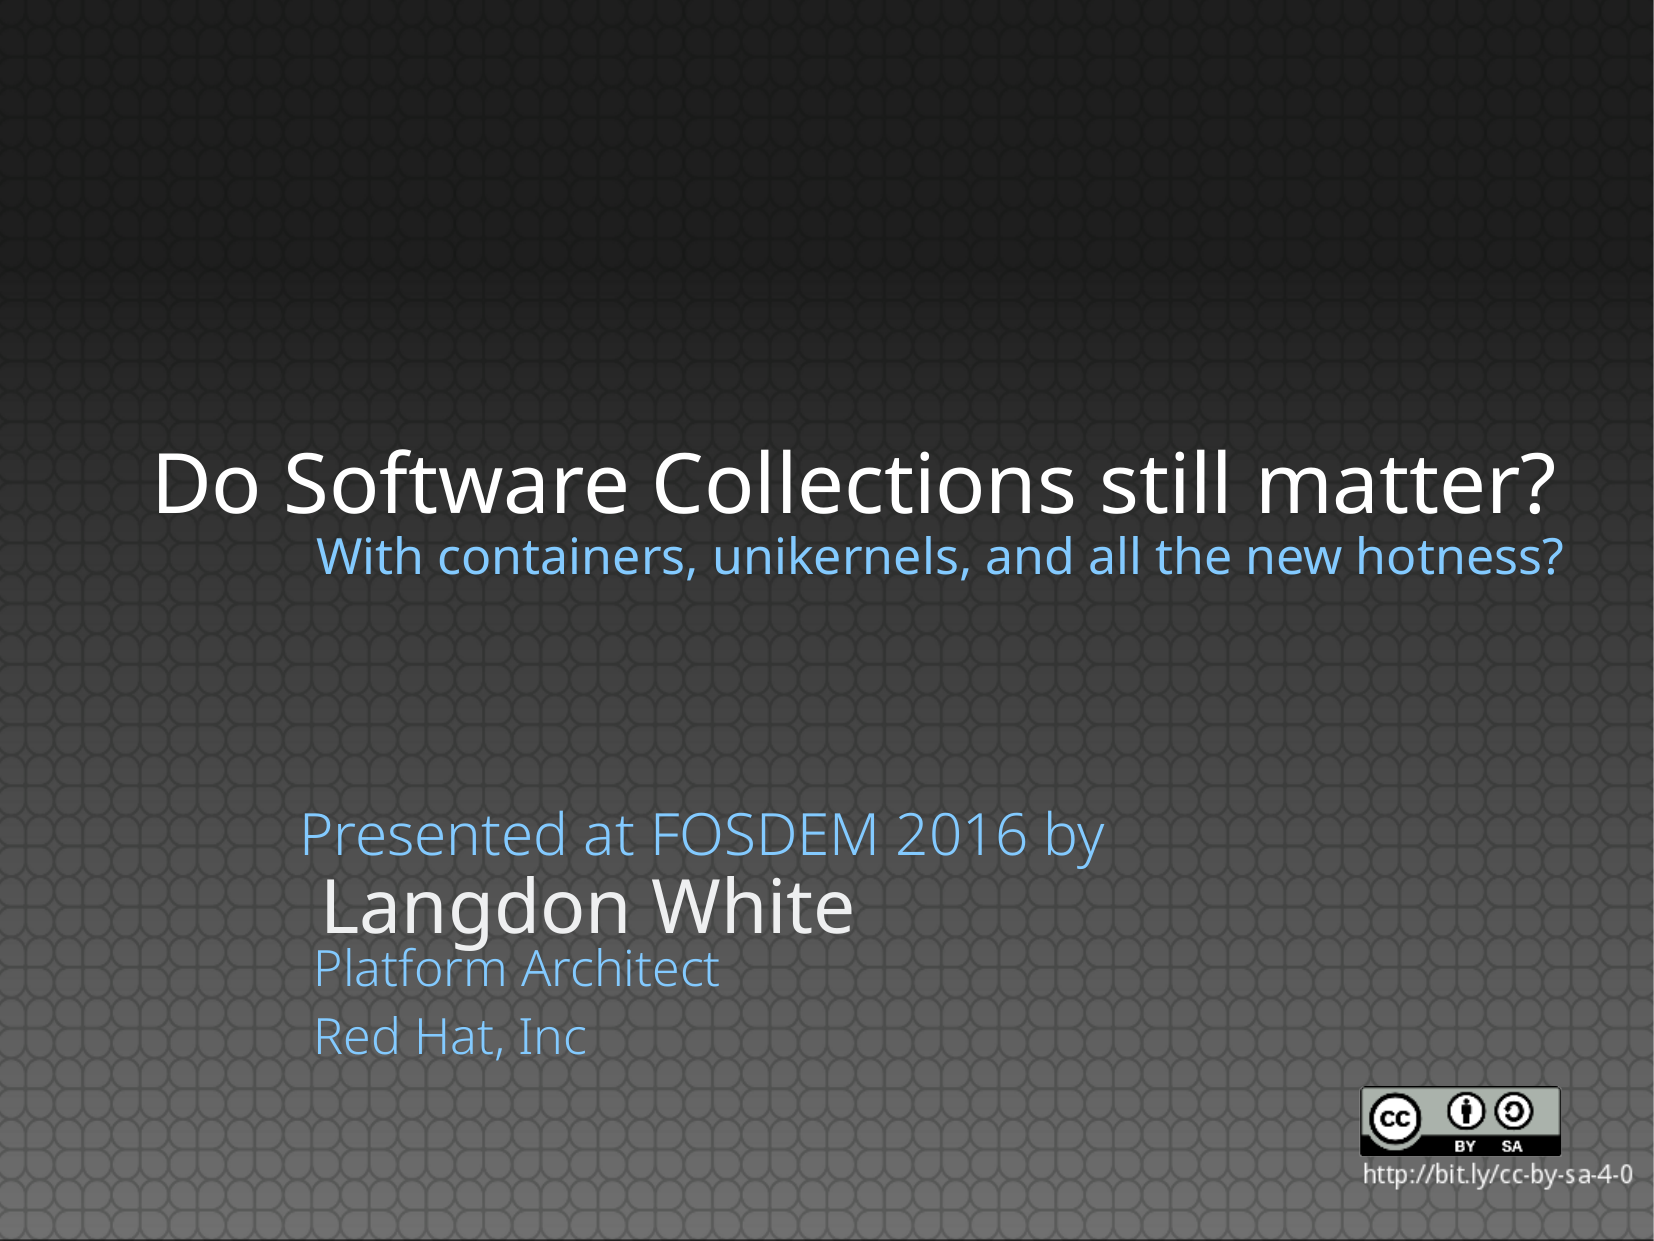

Do Software Collections still matter?
# With containers, unikernels, and all the new hotness?
Presented at FOSDEM 2016 by
Langdon White
Platform Architect
Red Hat, Inc